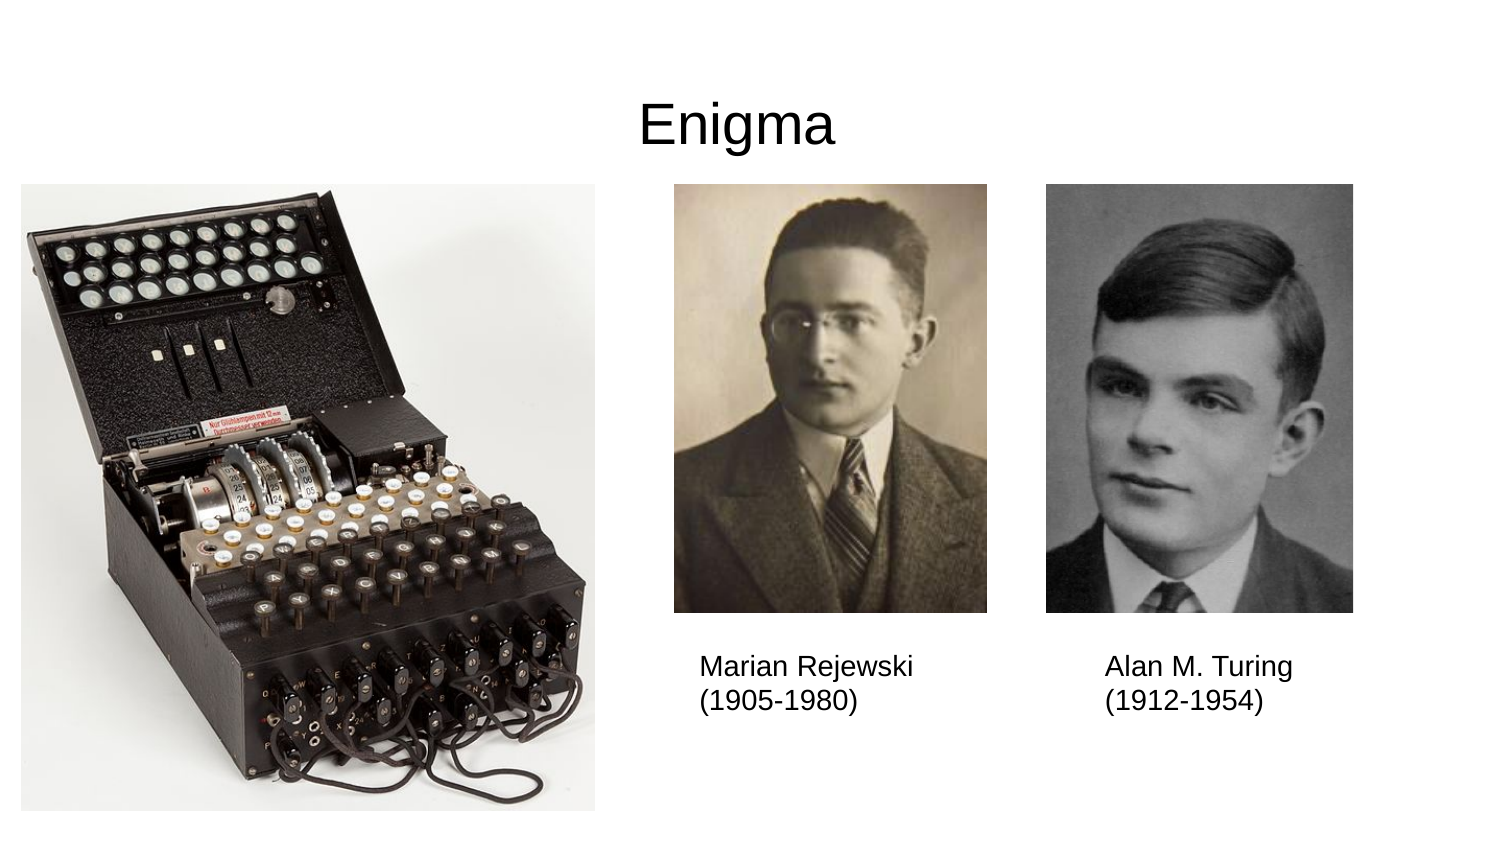

# Enigma
Marian Rejewski
(1905-1980)
Alan M. Turing
(1912-1954)